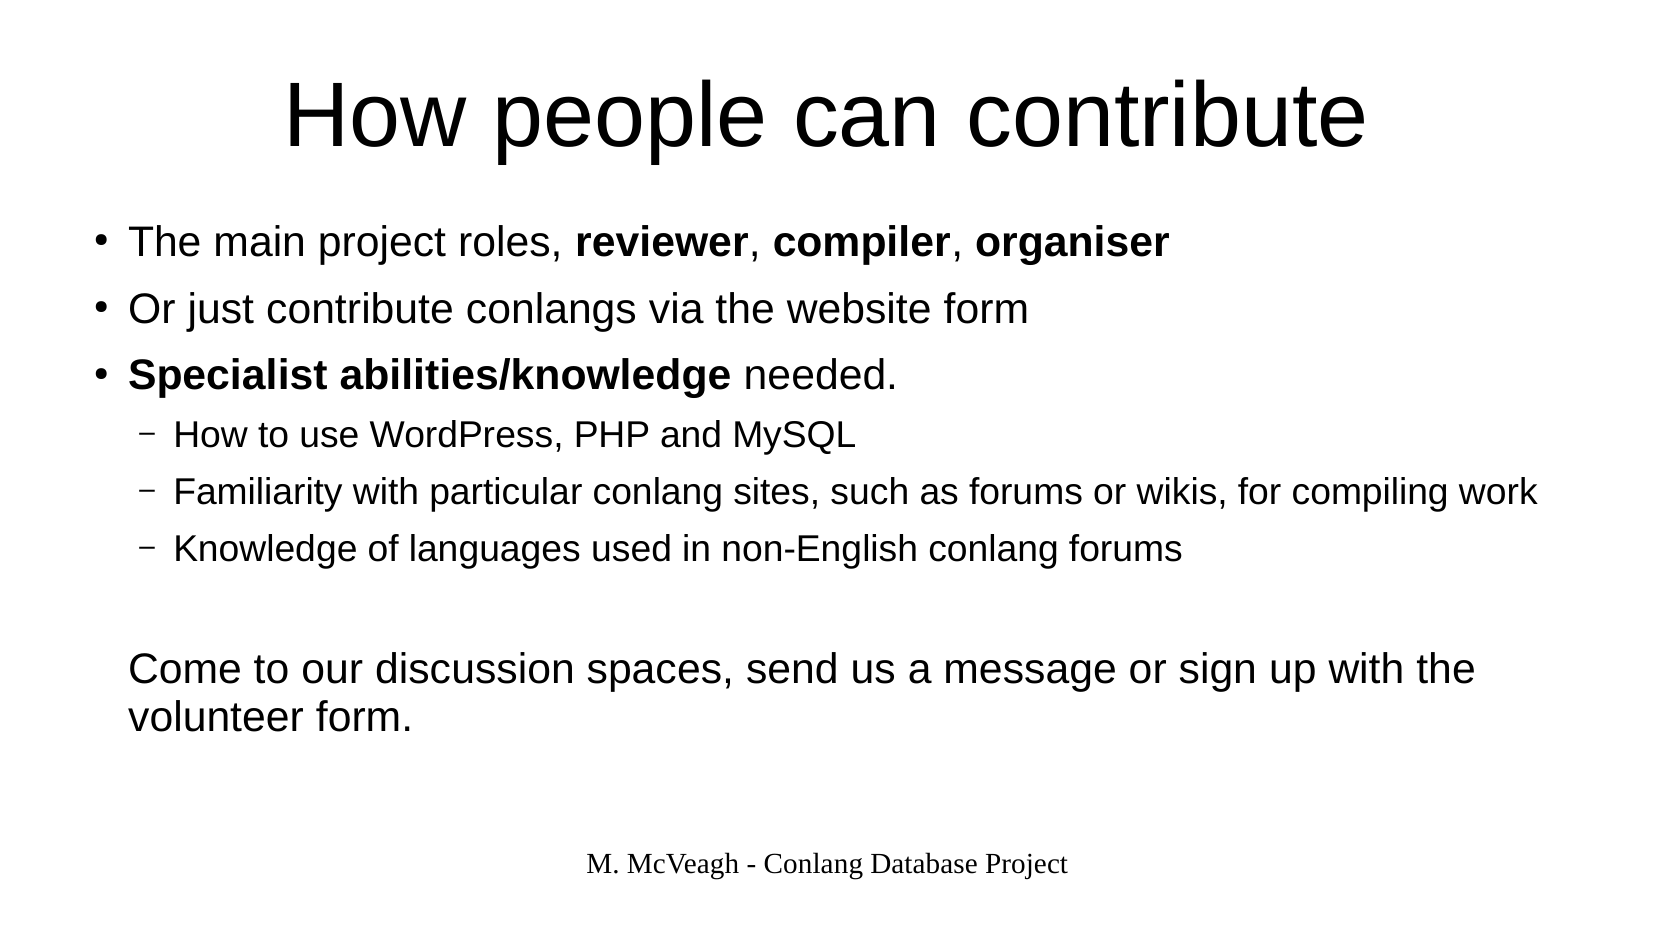

# How people can contribute
The main project roles, reviewer, compiler, organiser
Or just contribute conlangs via the website form
Specialist abilities/knowledge needed.
How to use WordPress, PHP and MySQL
Familiarity with particular conlang sites, such as forums or wikis, for compiling work
Knowledge of languages used in non-English conlang forums
Come to our discussion spaces, send us a message or sign up with the volunteer form.
M. McVeagh - Conlang Database Project